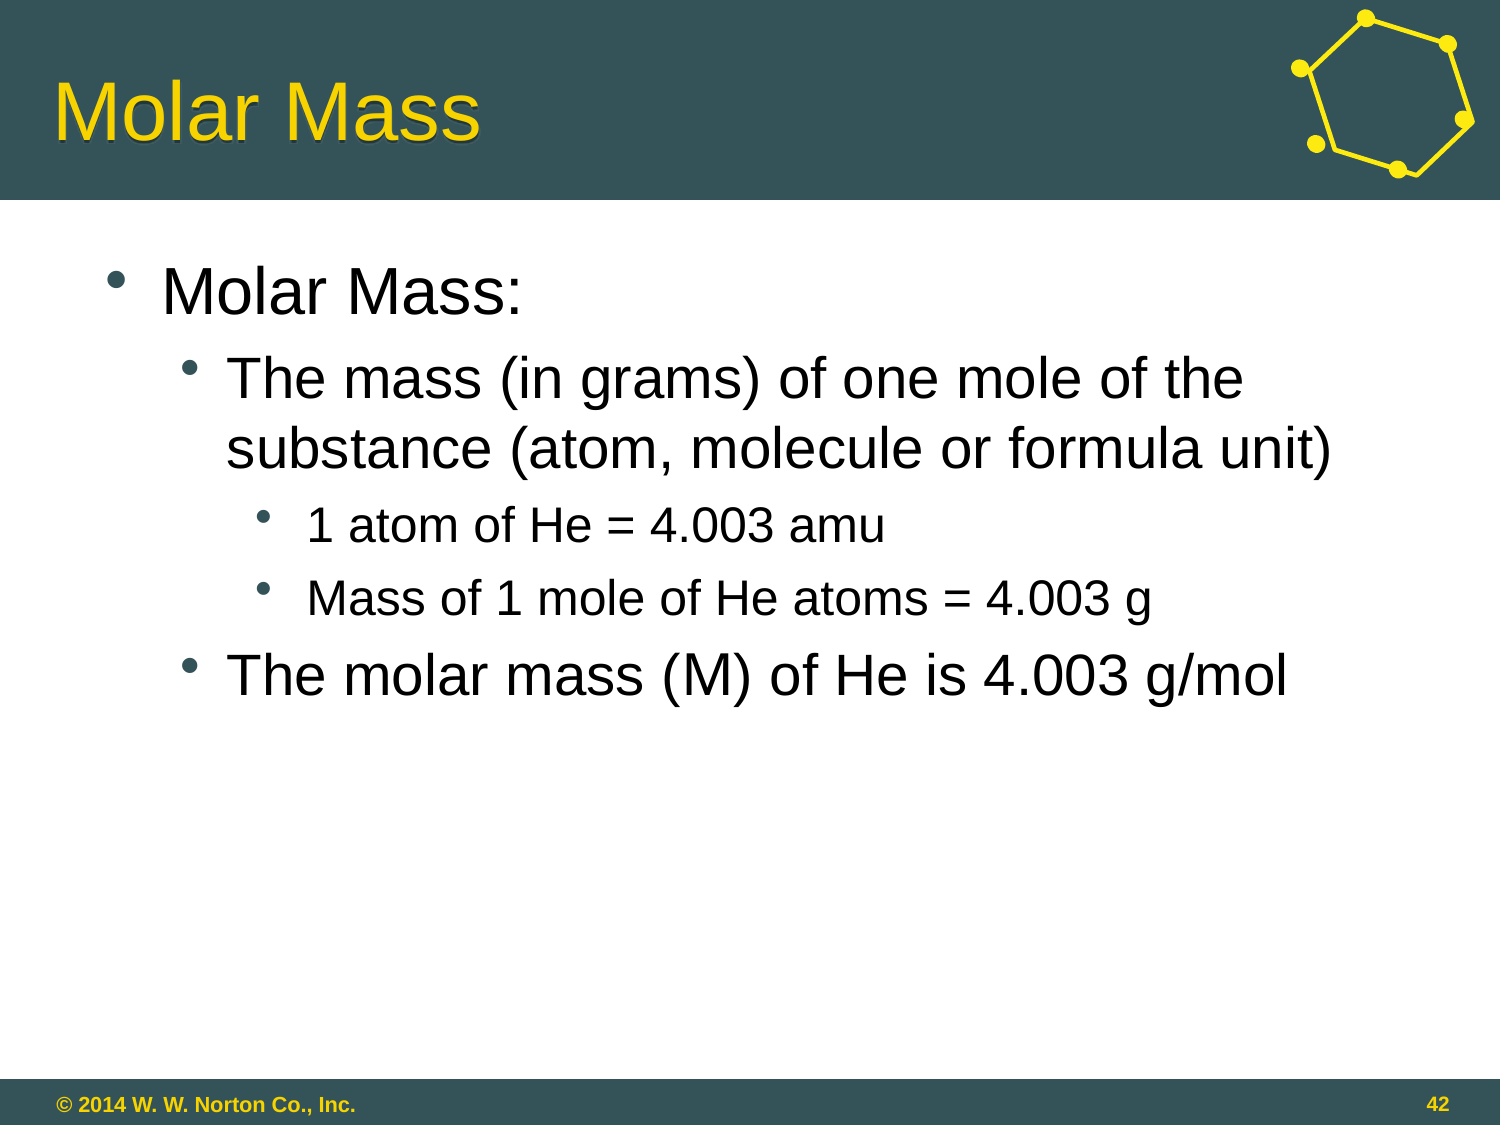

Molar Mass
# Molar Mass:
The mass (in grams) of one mole of the substance (atom, molecule or formula unit)
 1 atom of He = 4.003 amu
 Mass of 1 mole of He atoms = 4.003 g
The molar mass (M) of He is 4.003 g/mol